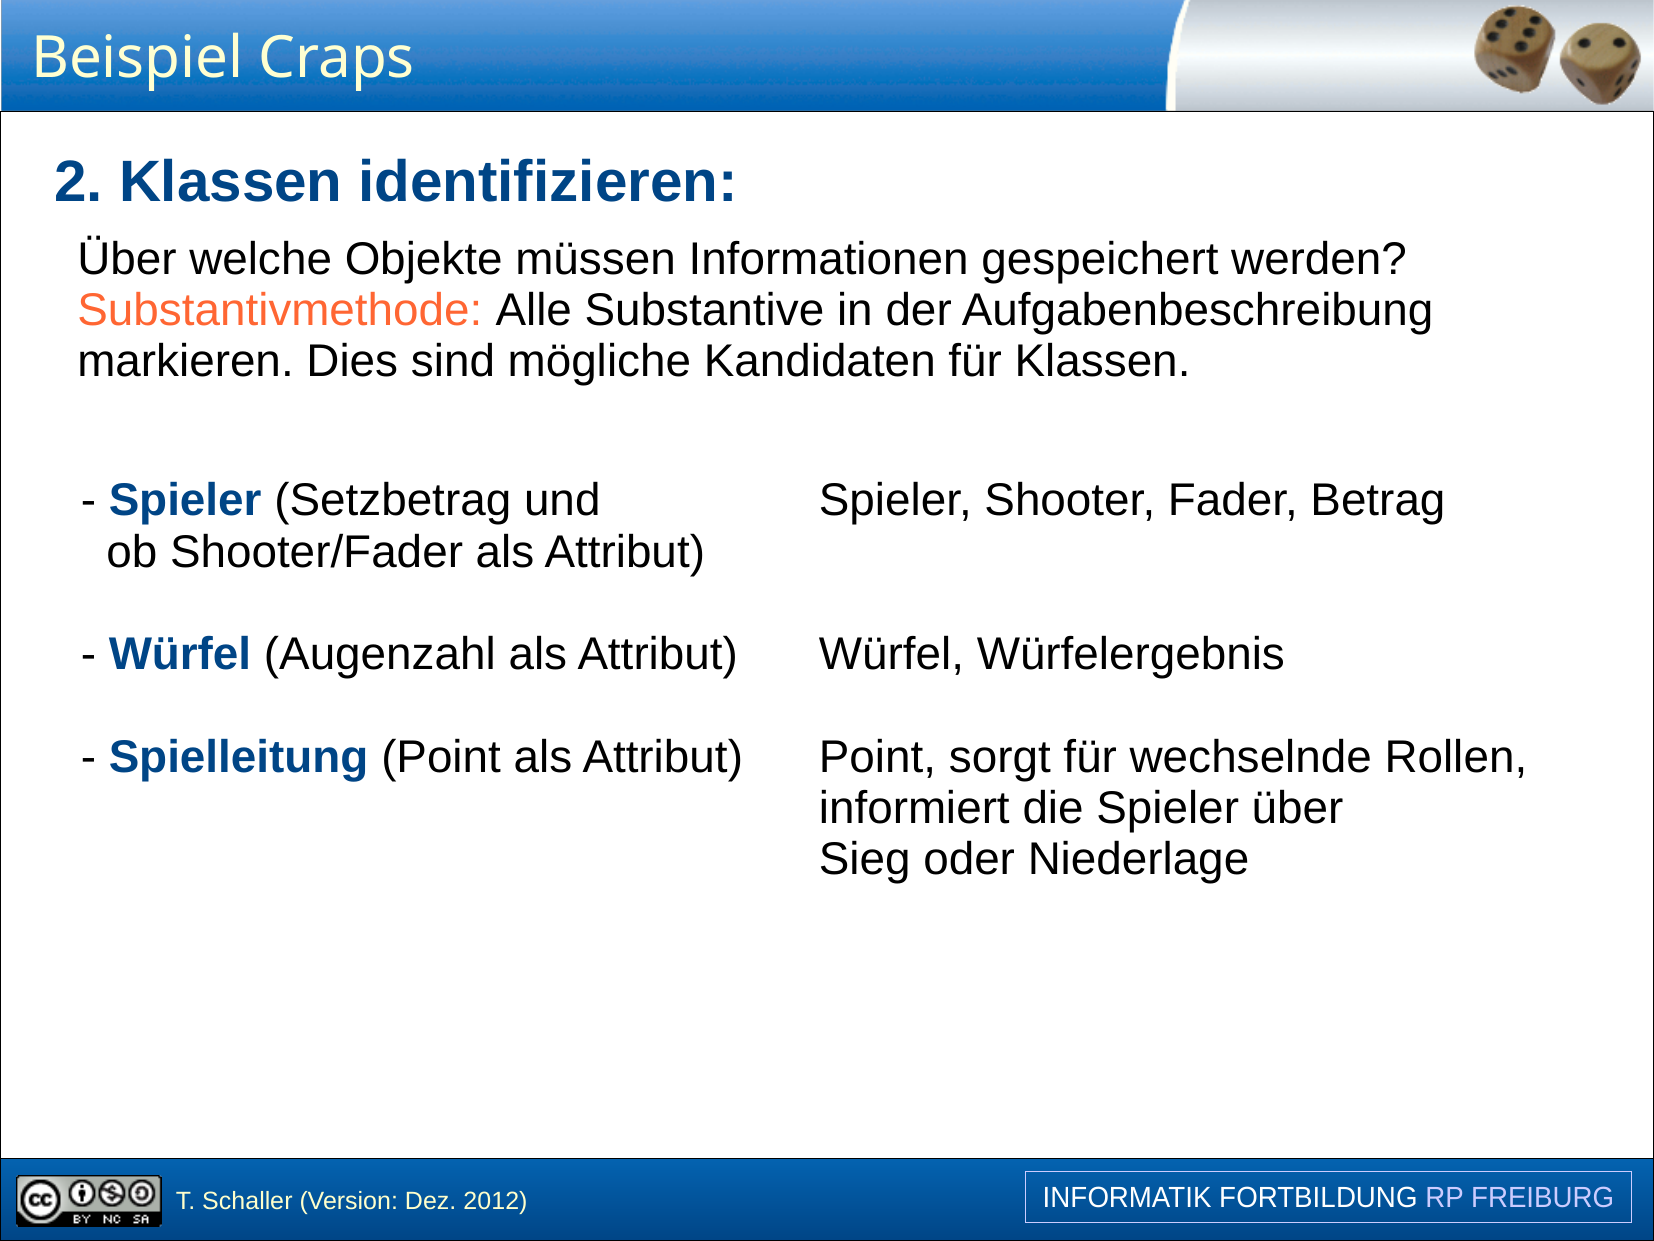

# Beispiel Craps
2. Klassen identifizieren:
Über welche Objekte müssen Informationen gespeichert werden?
Substantivmethode: Alle Substantive in der Aufgabenbeschreibung markieren. Dies sind mögliche Kandidaten für Klassen.
- Spieler (Setzbetrag und		 	Spieler, Shooter, Fader, Betrag
 ob Shooter/Fader als Attribut)
- Würfel (Augenzahl als Attribut)		Würfel, Würfelergebnis
- Spielleitung (Point als Attribut) 	Point, sorgt für wechselnde Rollen, 											informiert die Spieler über 													Sieg oder Niederlage
7